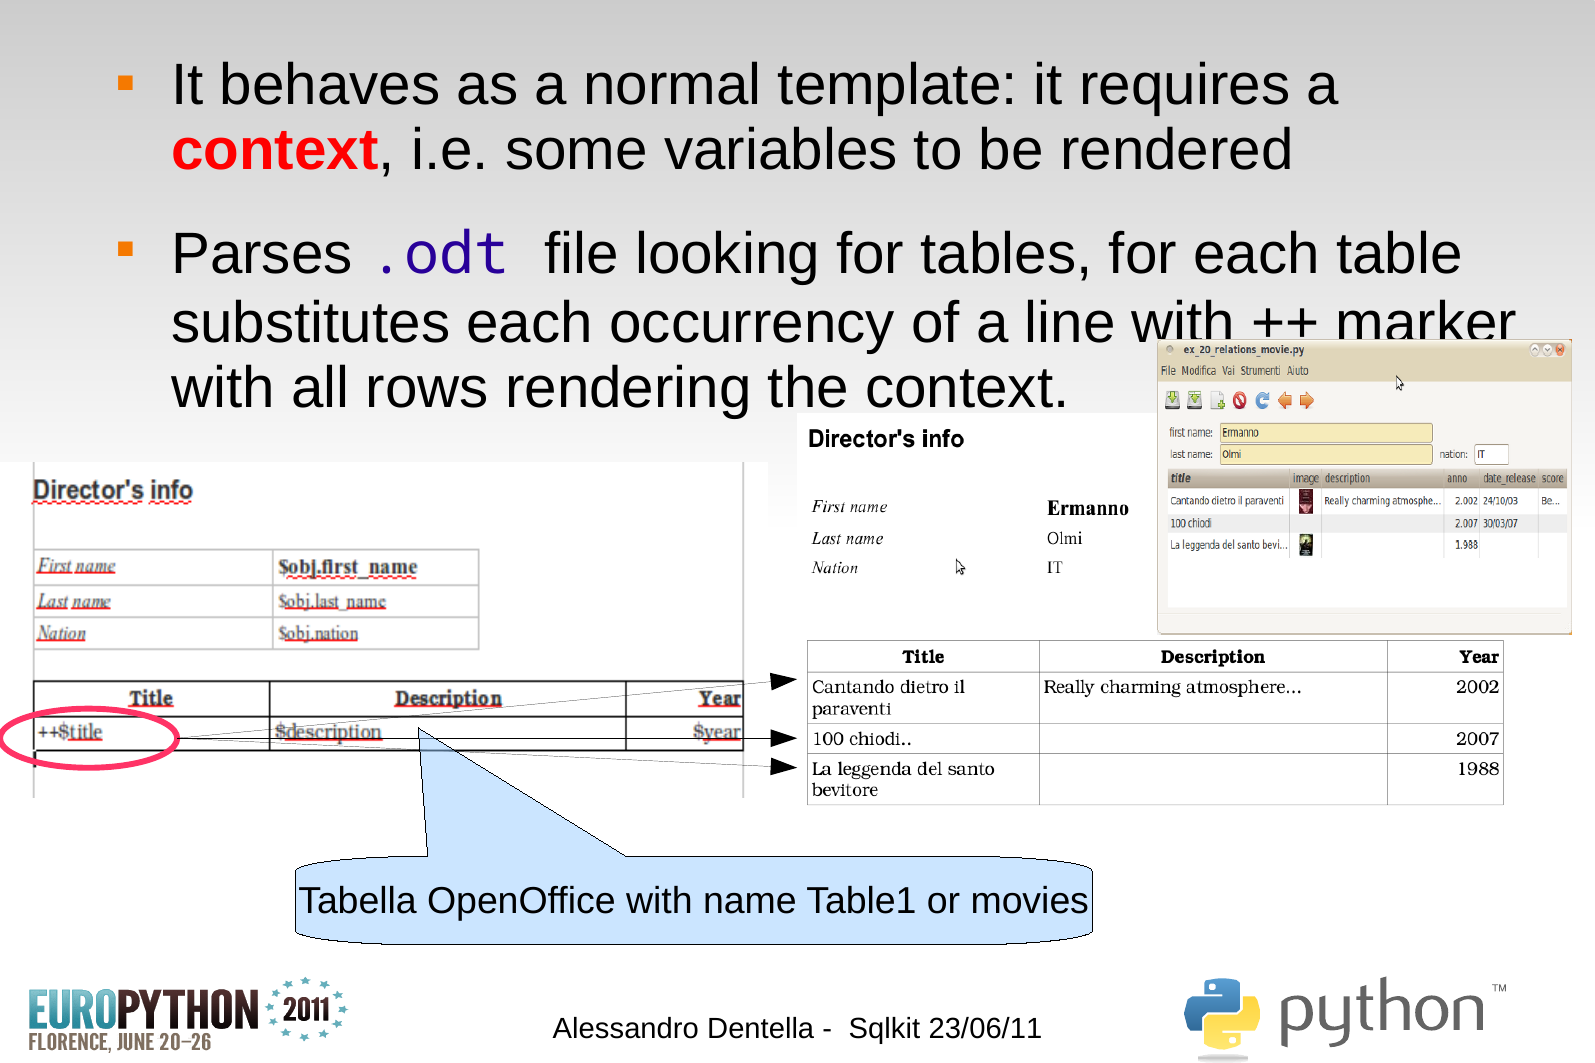

# It behaves as a normal template: it requires a context, i.e. some variables to be rendered
Parses .odt file looking for tables, for each table substitutes each occurrency of a line with ++ marker with all rows rendering the context.
Tabella OpenOffice with name Table1 or movies